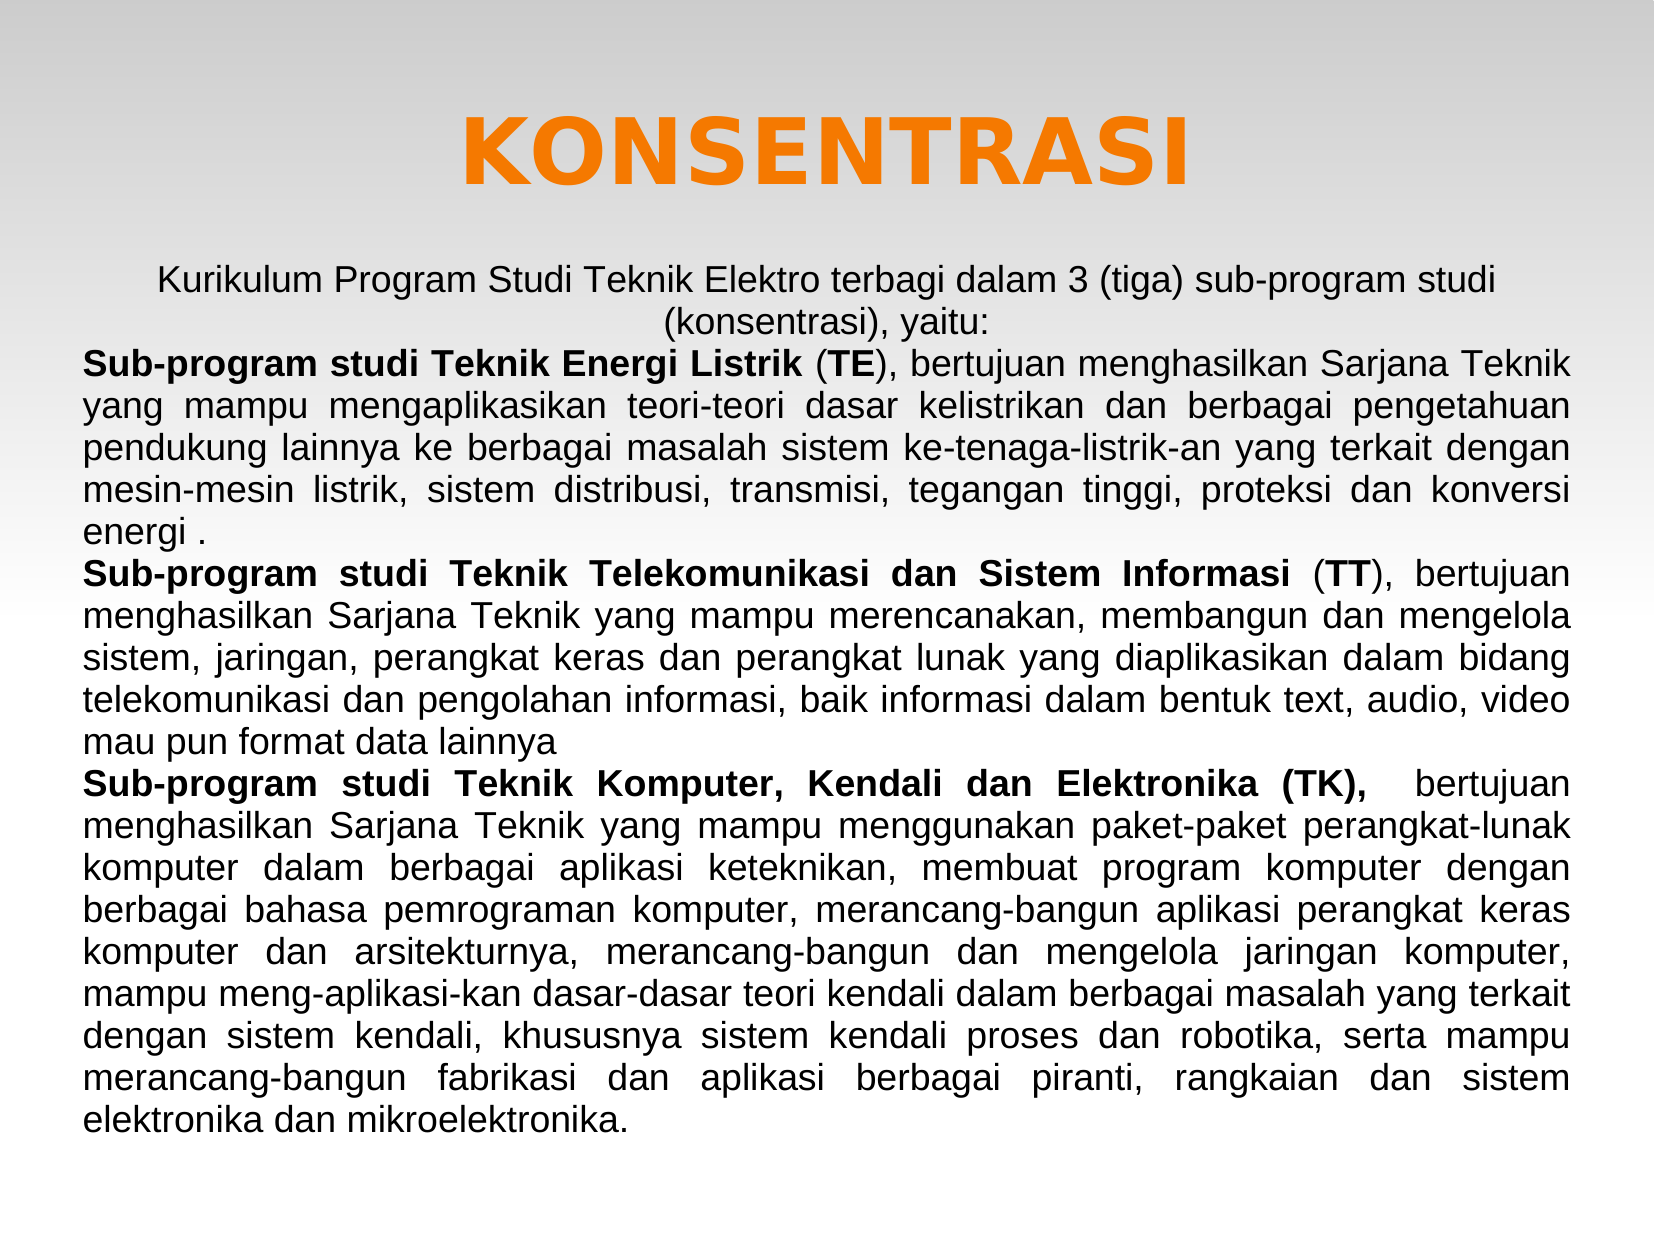

# KONSENTRASI
Kurikulum Program Studi Teknik Elektro terbagi dalam 3 (tiga) sub-program studi (konsentrasi), yaitu:
Sub-program studi Teknik Energi Listrik (TE), bertujuan menghasilkan Sarjana Teknik yang mampu mengaplikasikan teori-teori dasar kelistrikan dan berbagai pengetahuan pendukung lainnya ke berbagai masalah sistem ke-tenaga-listrik-an yang terkait dengan mesin-mesin listrik, sistem distribusi, transmisi, tegangan tinggi, proteksi dan konversi energi .
Sub-program studi Teknik Telekomunikasi dan Sistem Informasi (TT), bertujuan menghasilkan Sarjana Teknik yang mampu merencanakan, membangun dan mengelola sistem, jaringan, perangkat keras dan perangkat lunak yang diaplikasikan dalam bidang telekomunikasi dan pengolahan informasi, baik informasi dalam bentuk text, audio, video mau pun format data lainnya
Sub-program studi Teknik Komputer, Kendali dan Elektronika (TK), bertujuan menghasilkan Sarjana Teknik yang mampu menggunakan paket-paket perangkat-lunak komputer dalam berbagai aplikasi keteknikan, membuat program komputer dengan berbagai bahasa pemrograman komputer, merancang-bangun aplikasi perangkat keras komputer dan arsitekturnya, merancang-bangun dan mengelola jaringan komputer, mampu meng-aplikasi-kan dasar-dasar teori kendali dalam berbagai masalah yang terkait dengan sistem kendali, khususnya sistem kendali proses dan robotika, serta mampu merancang-bangun fabrikasi dan aplikasi berbagai piranti, rangkaian dan sistem elektronika dan mikroelektronika.